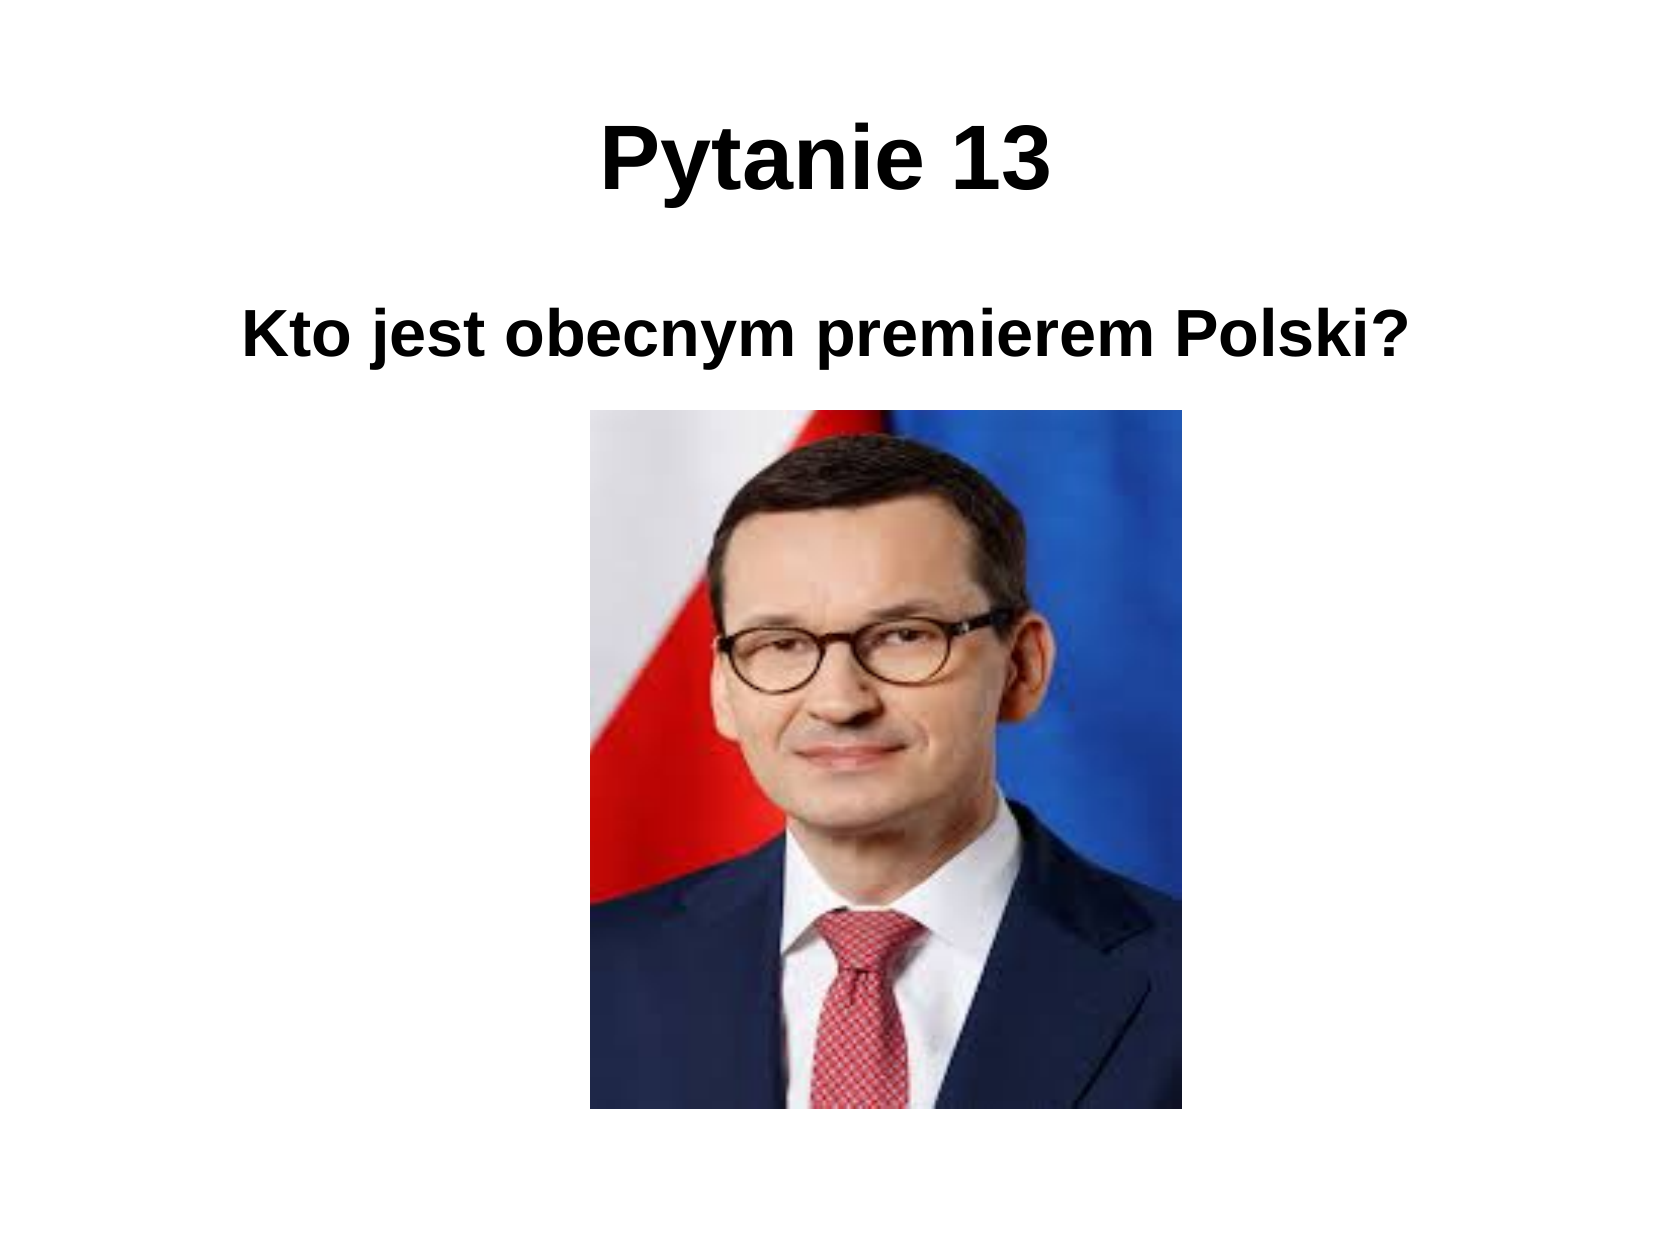

# Pytanie 13
Kto jest obecnym premierem Polski?